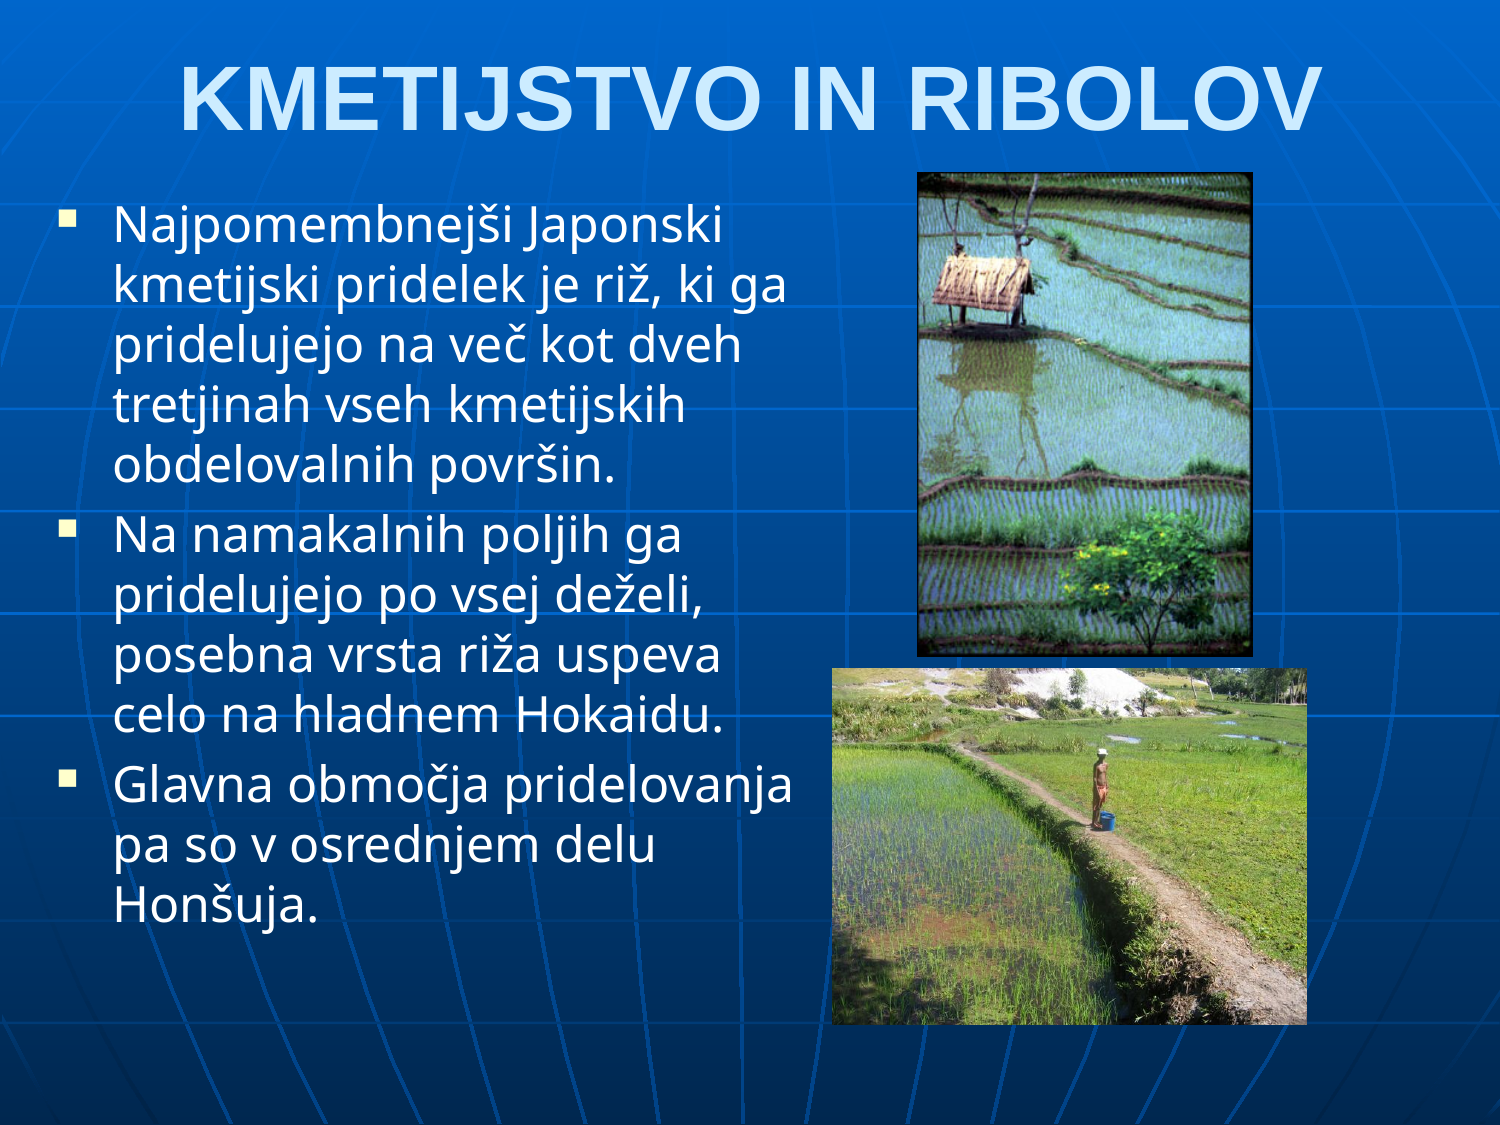

# KMETIJSTVO IN RIBOLOV
Najpomembnejši Japonski kmetijski pridelek je riž, ki ga pridelujejo na več kot dveh tretjinah vseh kmetijskih obdelovalnih površin.
Na namakalnih poljih ga pridelujejo po vsej deželi, posebna vrsta riža uspeva celo na hladnem Hokaidu.
Glavna območja pridelovanja pa so v osrednjem delu Honšuja.